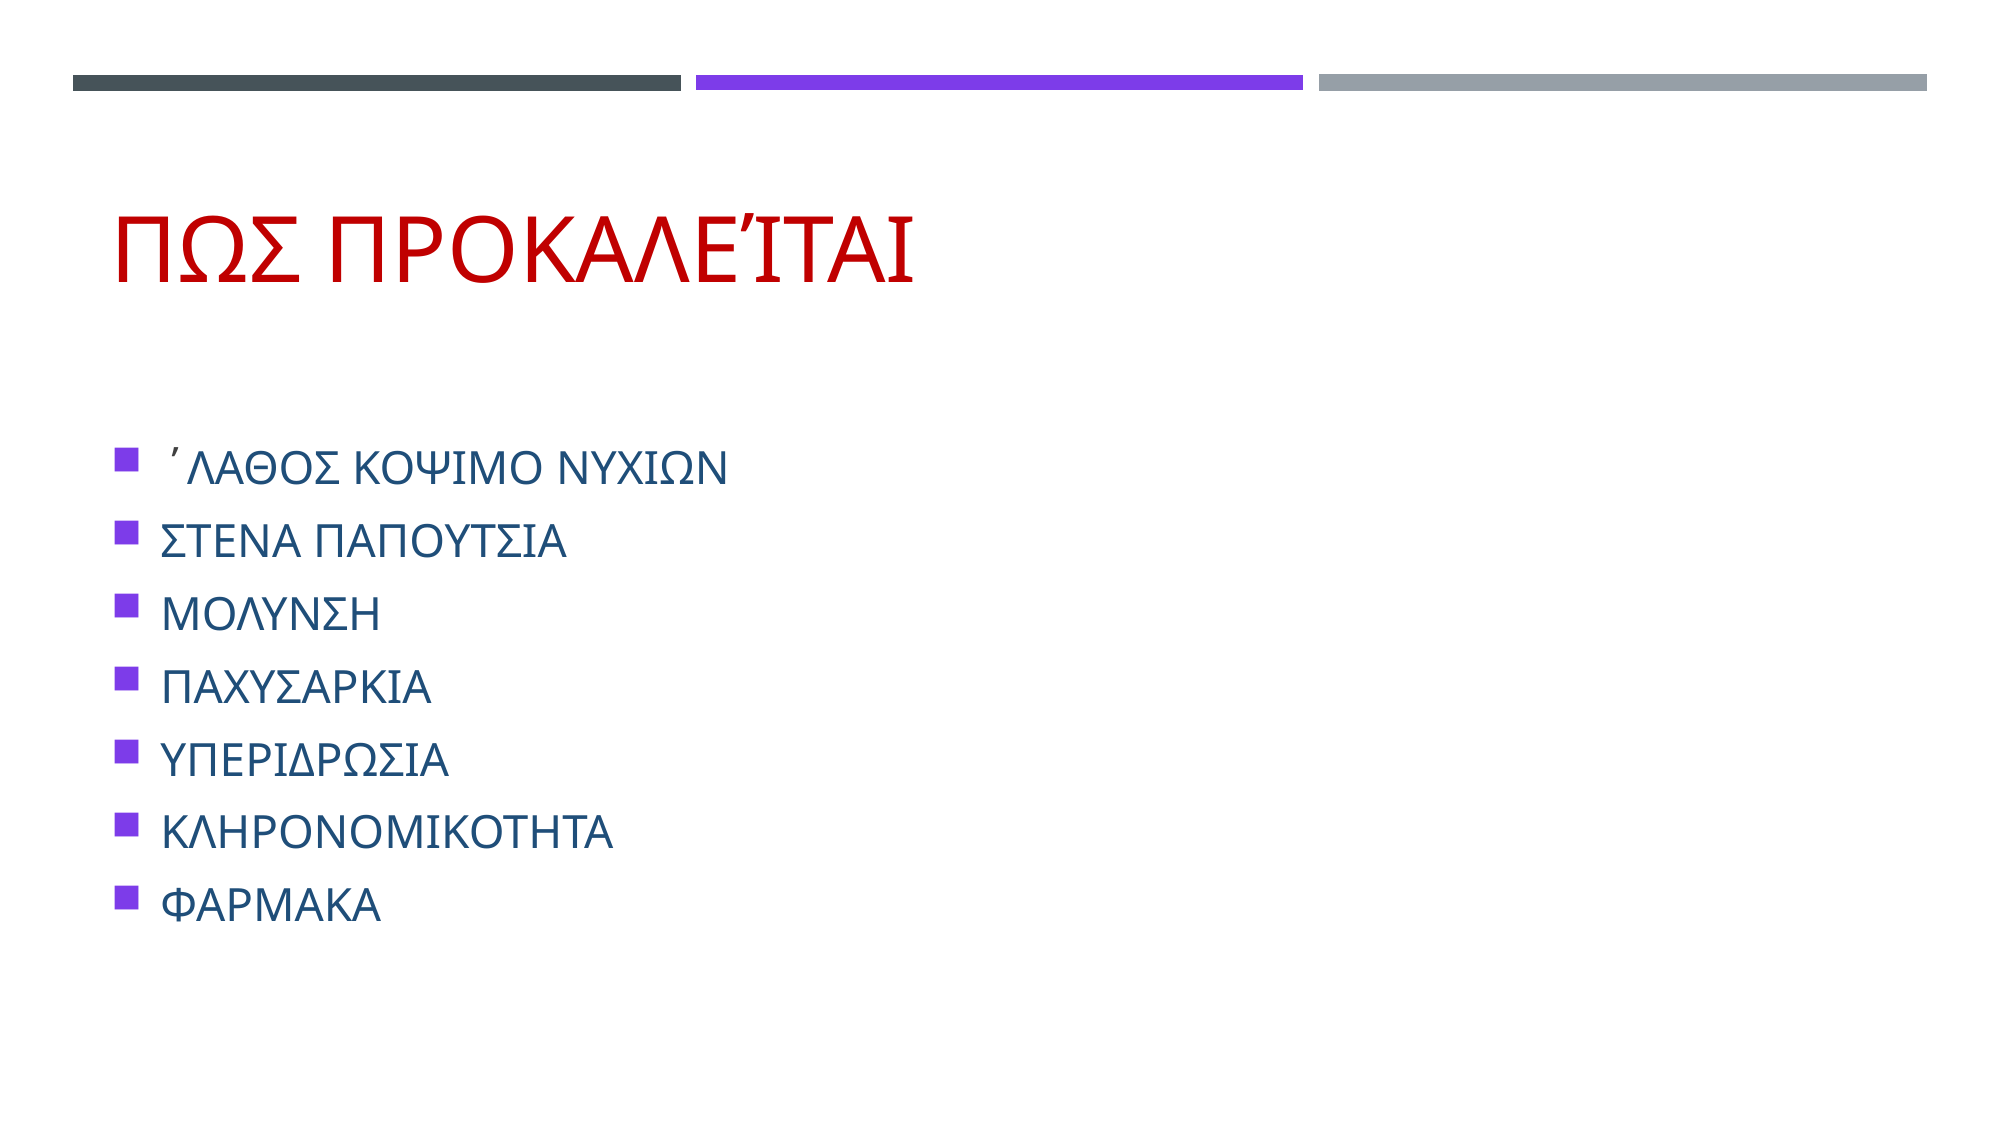

# Πωσ προκαλείται
΄ΛΑΘΟΣ ΚΟΨΙΜΟ ΝΥΧΙΩΝ
ΣΤΕΝΑ ΠΑΠΟΥΤΣΙΑ
ΜΟΛΥΝΣΗ
ΠΑΧΥΣΑΡΚΙΑ
ΥΠΕΡΙΔΡΩΣΙΑ
ΚΛΗΡΟΝΟΜΙΚΟΤΗΤΑ
ΦΑΡΜΑΚΑ